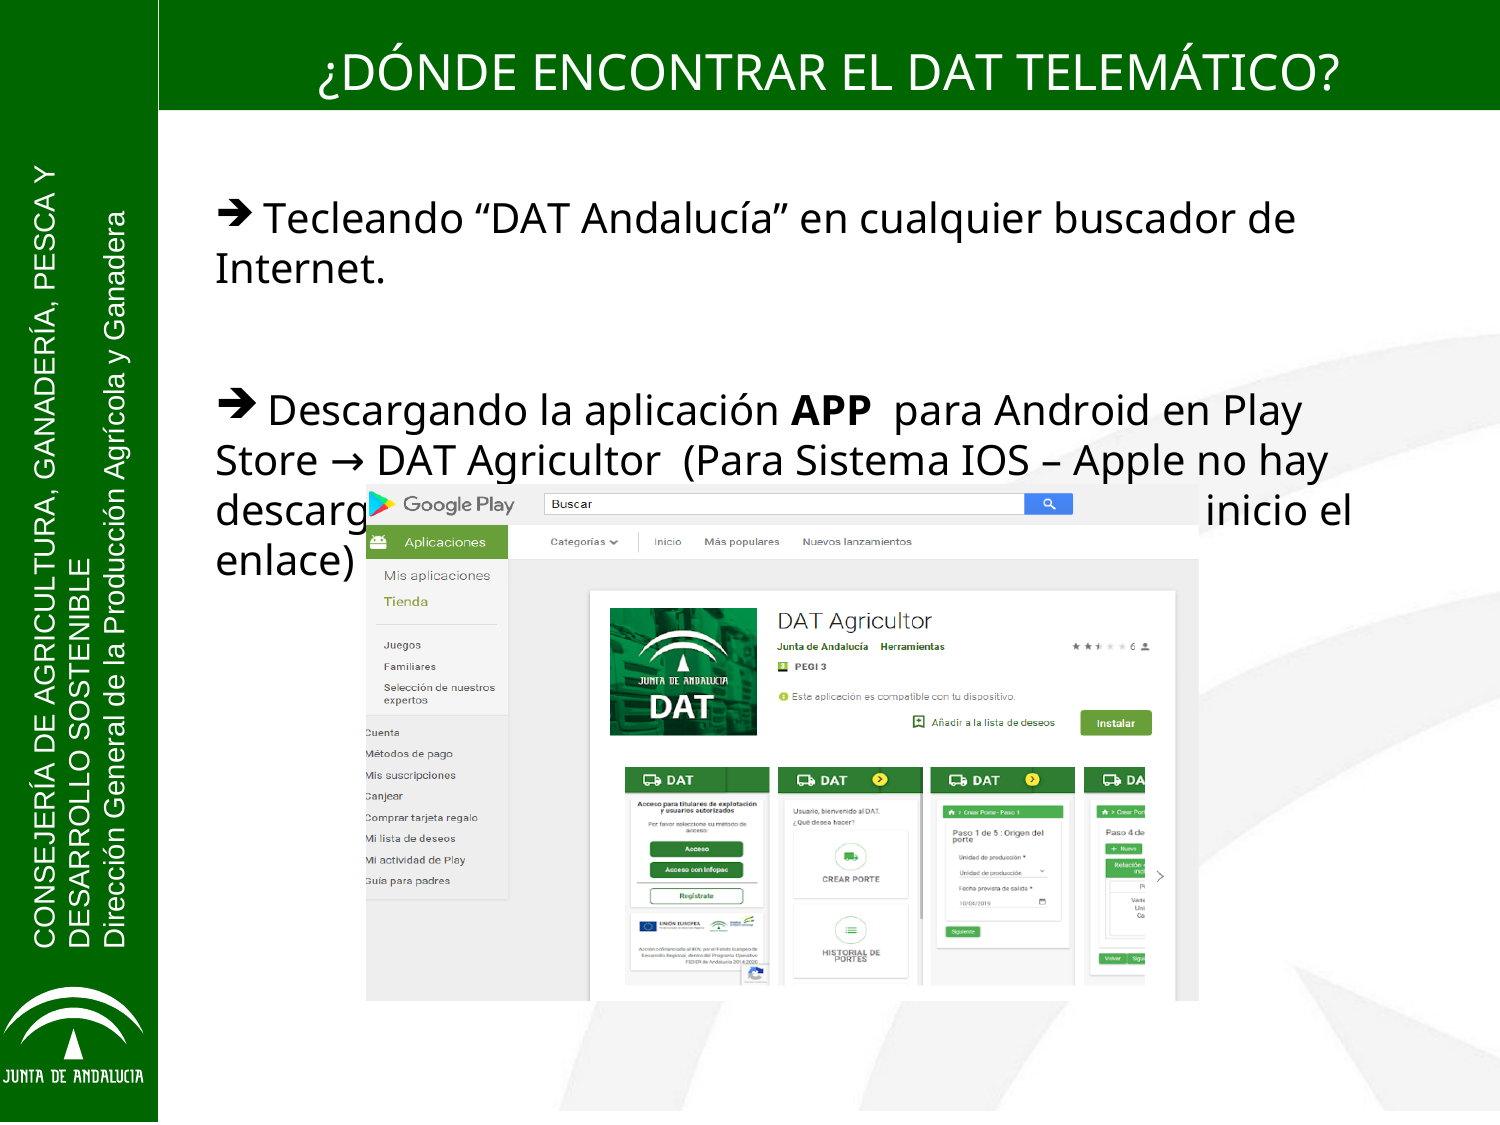

¿DÓNDE ENCONTRAR EL DAT TELEMÁTICO?
 Tecleando “DAT Andalucía” en cualquier buscador de Internet.
 Descargando la aplicación APP para Android en Play Store → DAT Agricultor (Para Sistema IOS – Apple no hay descarga directa. Se puede anclar a la pantalla de inicio el enlace)